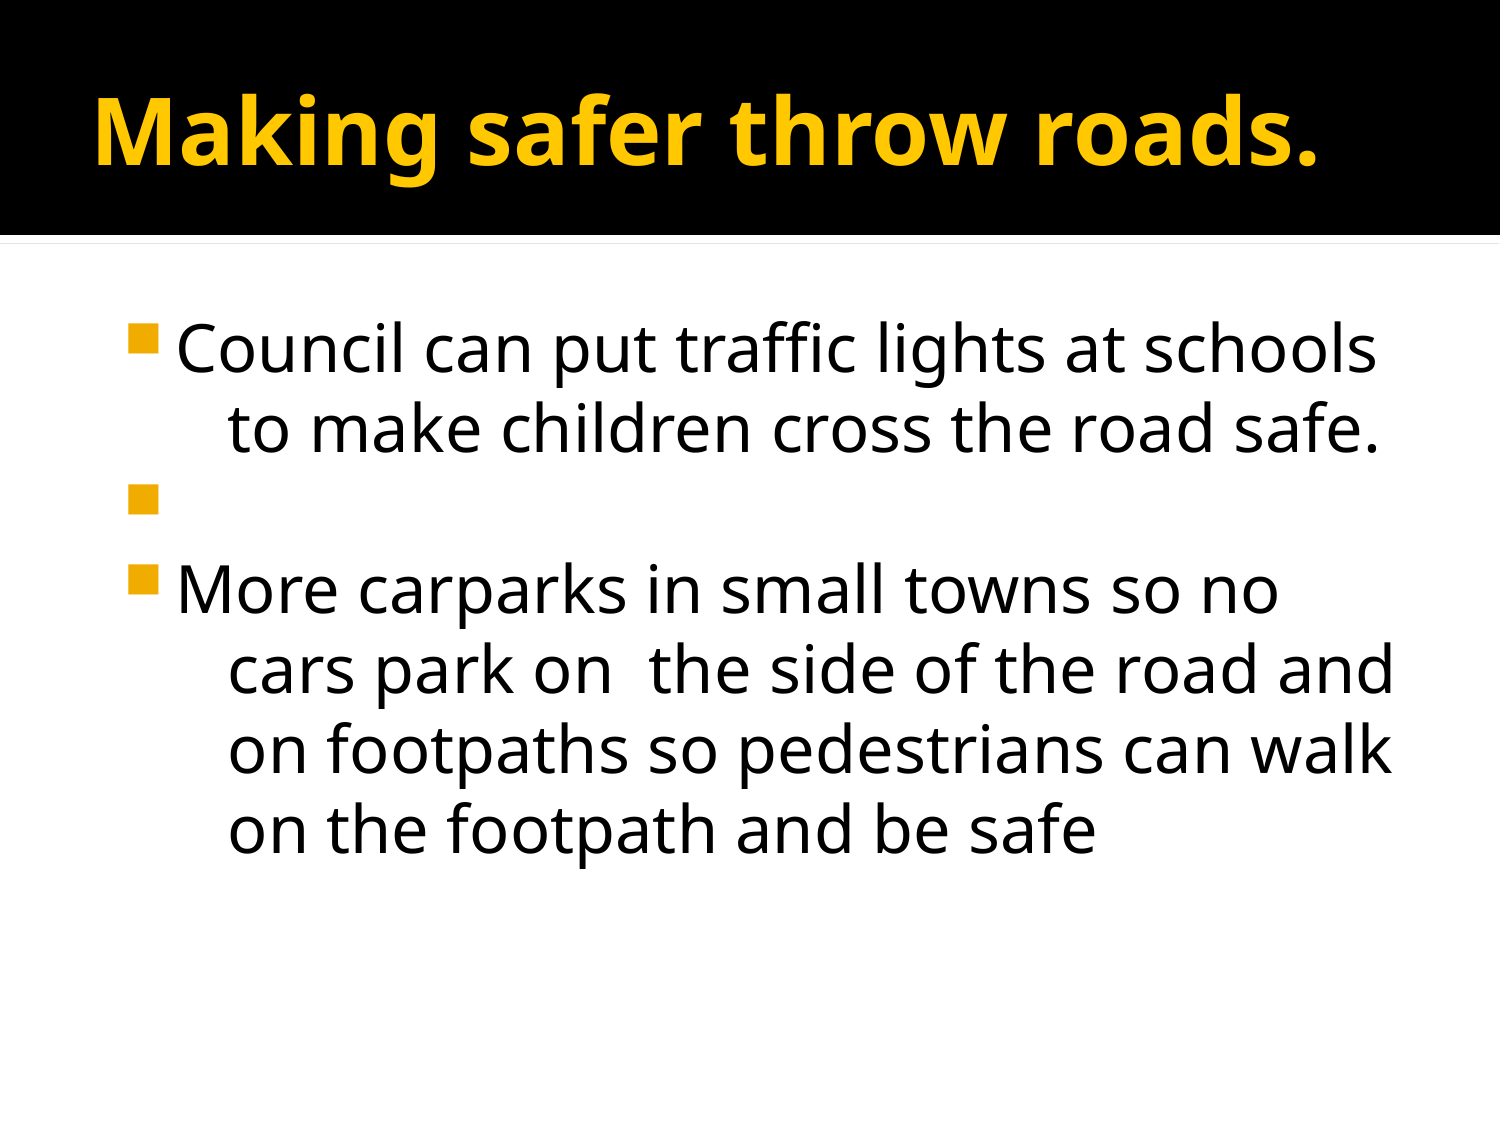

# Making safer throw roads.
Council can put traffic lights at schools to make children cross the road safe.
More carparks in small towns so no cars park on the side of the road and on footpaths so pedestrians can walk on the footpath and be safe